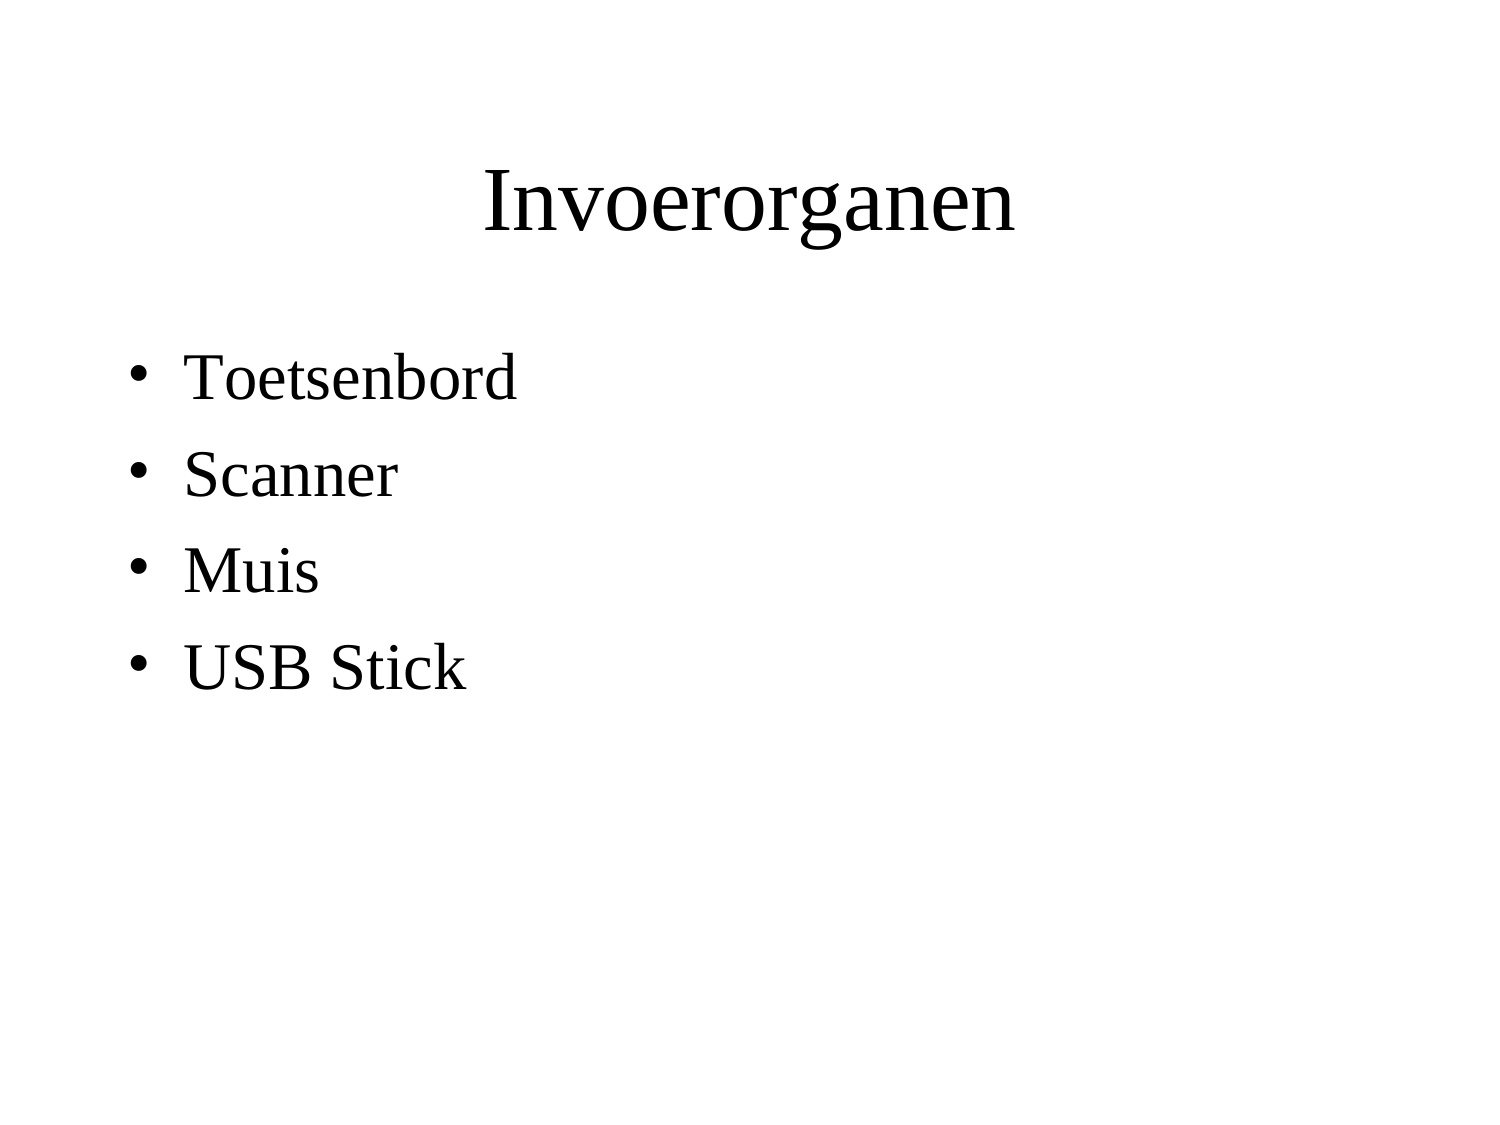

# Invoerorganen
Toetsenbord
Scanner
Muis
USB Stick